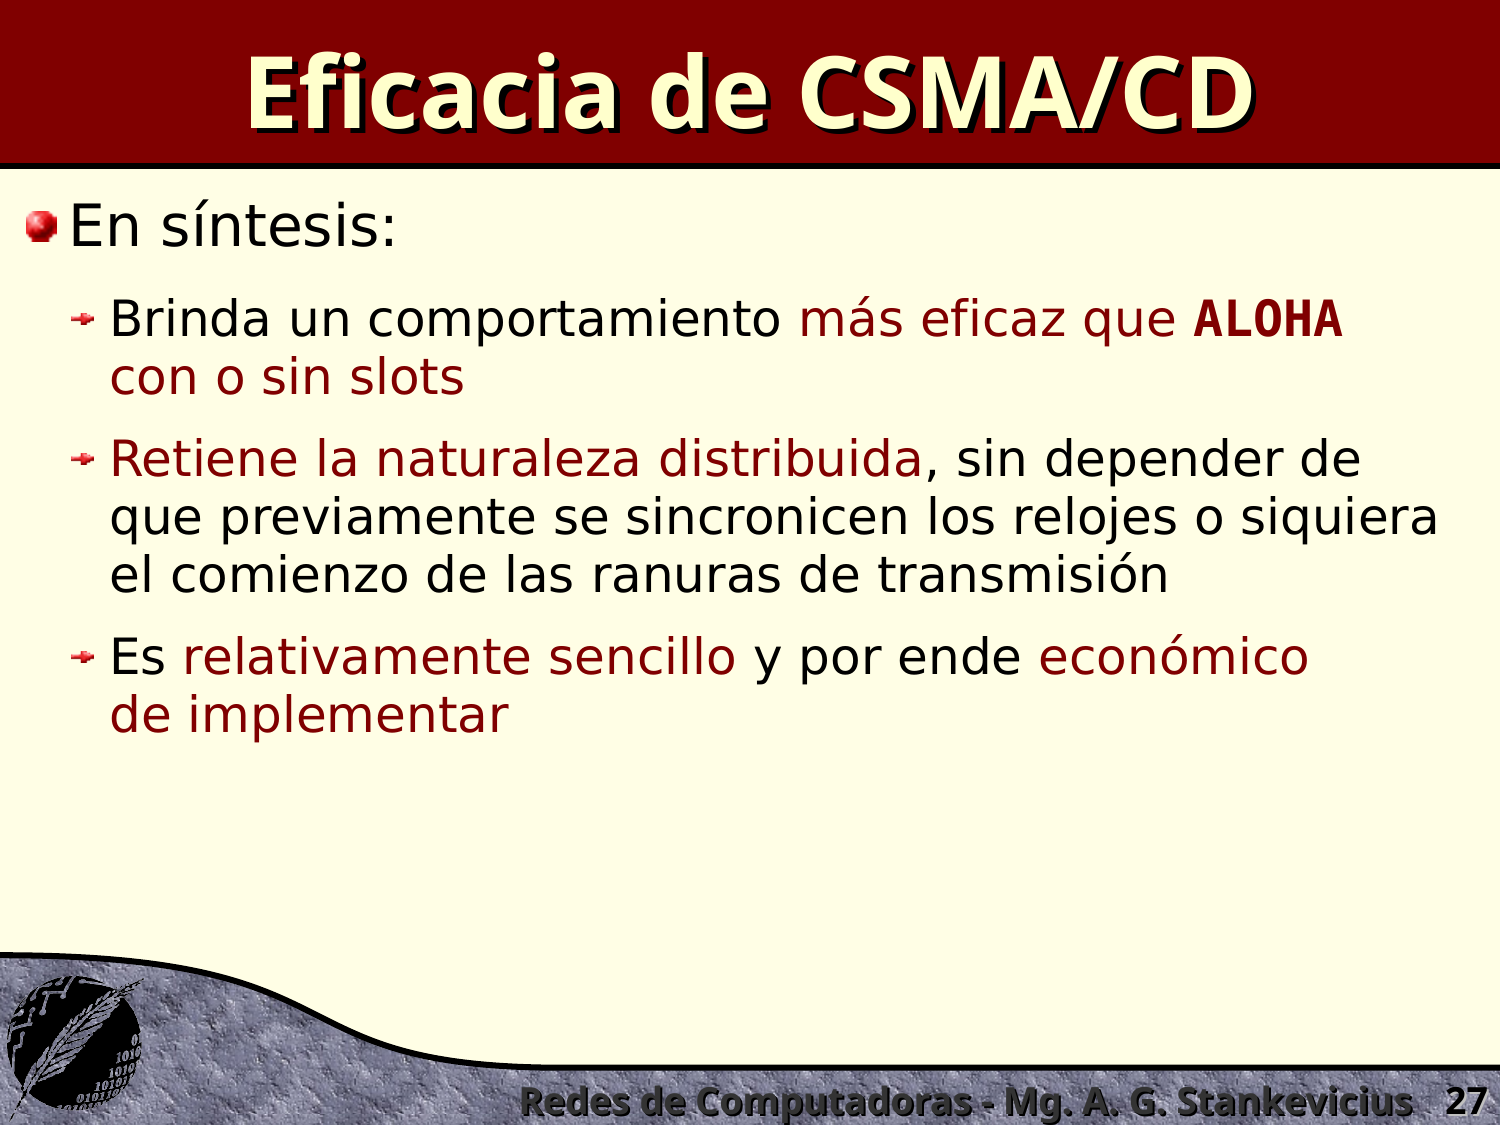

# Eficacia de CSMA/CD
En síntesis:
Brinda un comportamiento más eficaz que ALOHA
con o sin slots
Retiene la naturaleza distribuida, sin depender de
que previamente se sincronicen los relojes o siquiera el comienzo de las ranuras de transmisión
Es relativamente sencillo y por ende económico
de implementar
27